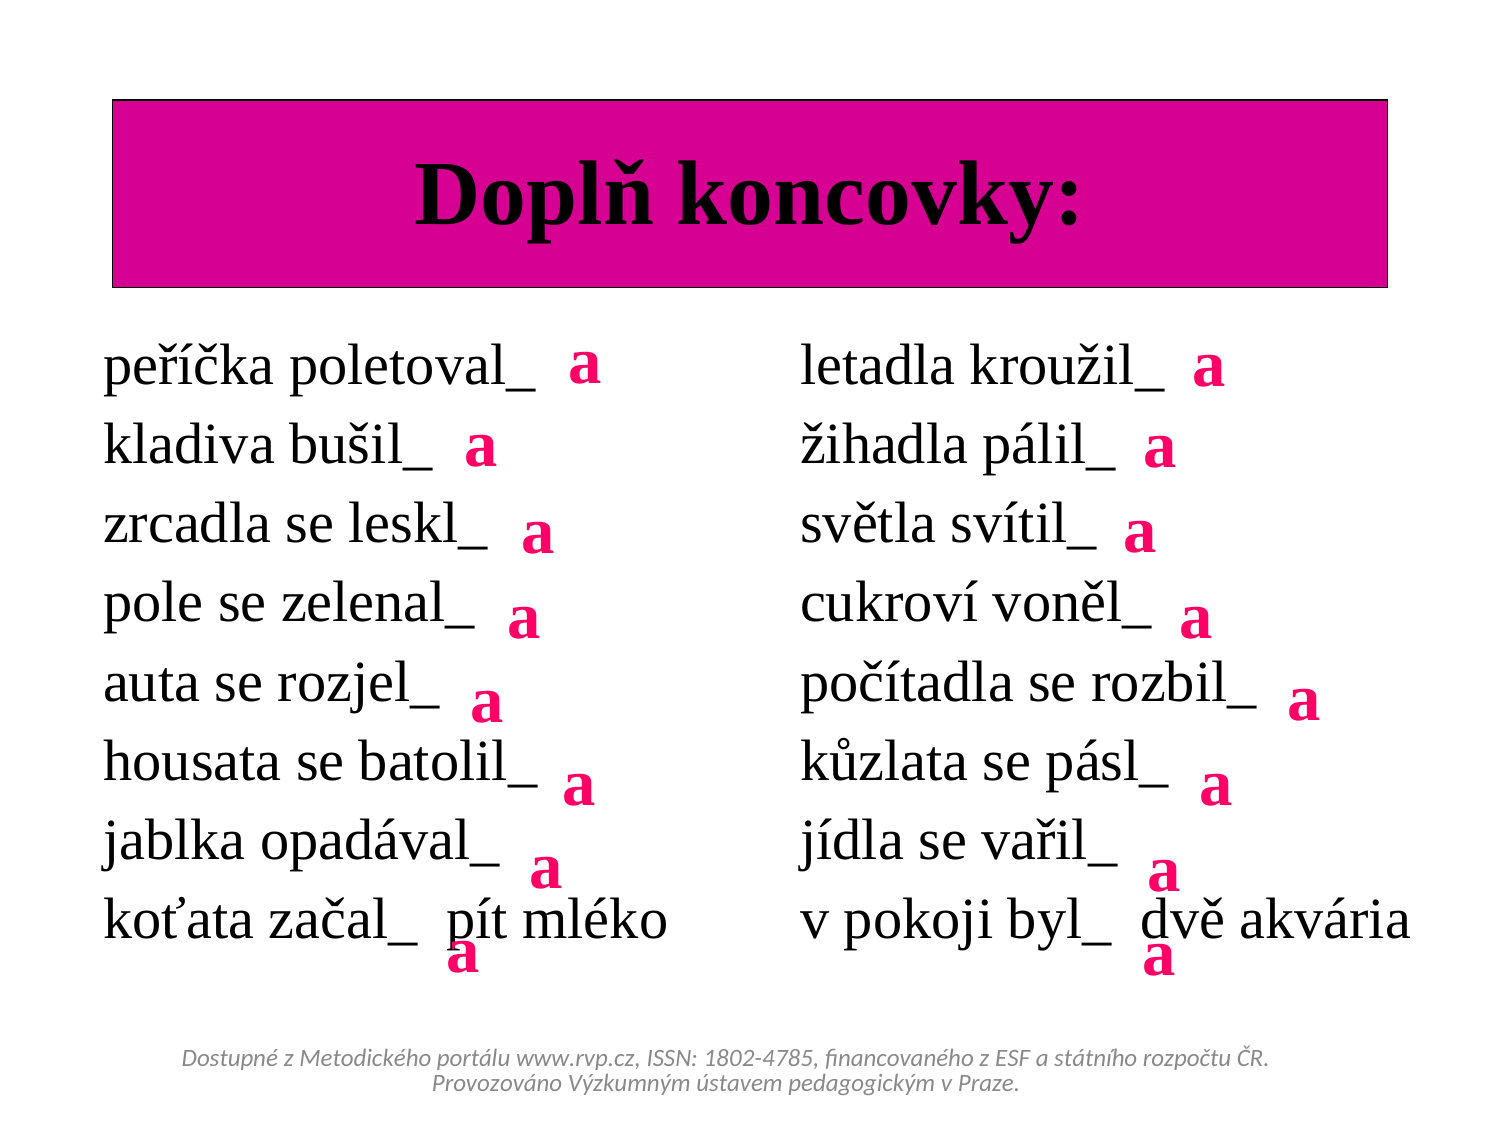

# Doplň koncovky:
a
a
peříčka poletoval_
kladiva bušil_
zrcadla se leskl_
pole se zelenal_
auta se rozjel_
housata se batolil_
jablka opadával_
koťata začal_ pít mléko
letadla kroužil_
žihadla pálil_
světla svítil_
cukroví voněl_
počítadla se rozbil_
kůzlata se pásl_
jídla se vařil_
v pokoji byl_ dvě akvária
a
a
a
a
a
a
a
a
a
a
a
a
a
a
Dostupné z Metodického portálu www.rvp.cz, ISSN: 1802-4785, financovaného z ESF a státního rozpočtu ČR. Provozováno Výzkumným ústavem pedagogickým v Praze.